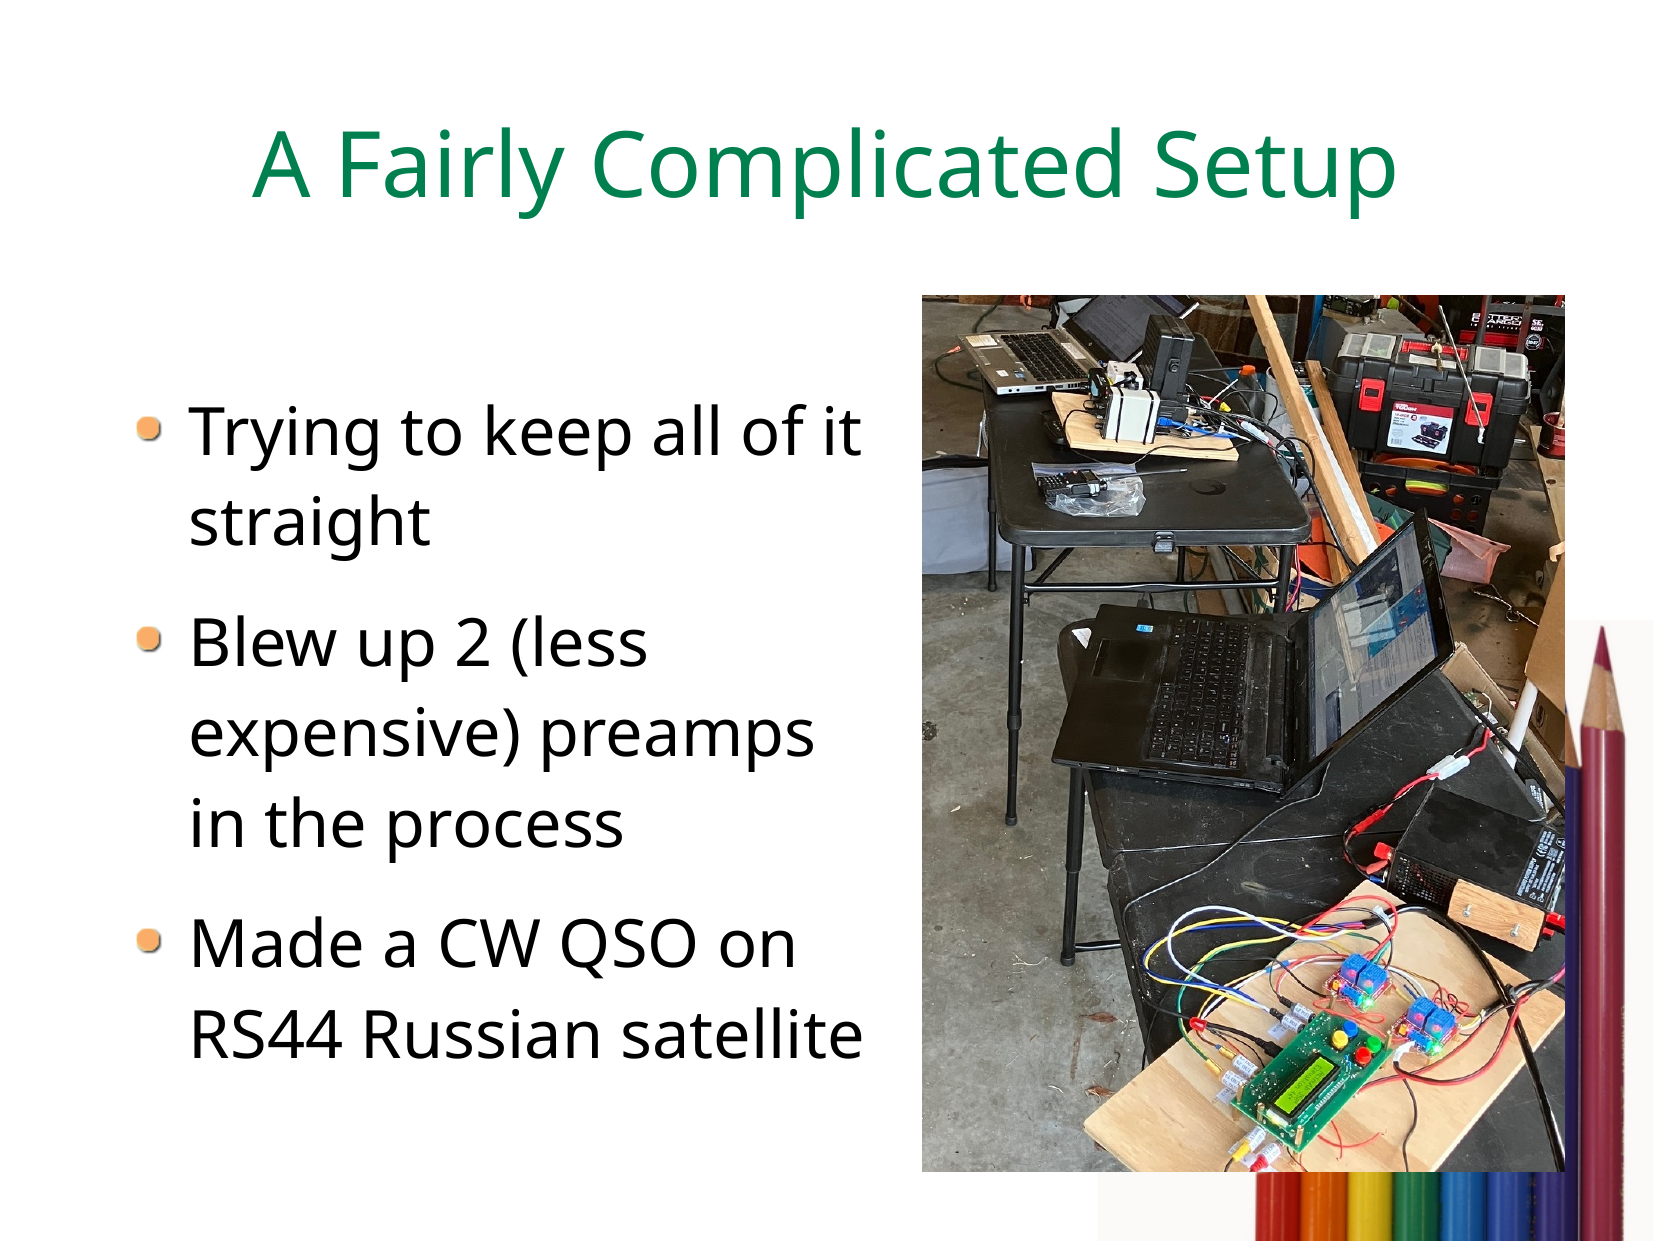

# A Fairly Complicated Setup
Trying to keep all of it straight
Blew up 2 (less expensive) preamps in the process
Made a CW QSO on RS44 Russian satellite